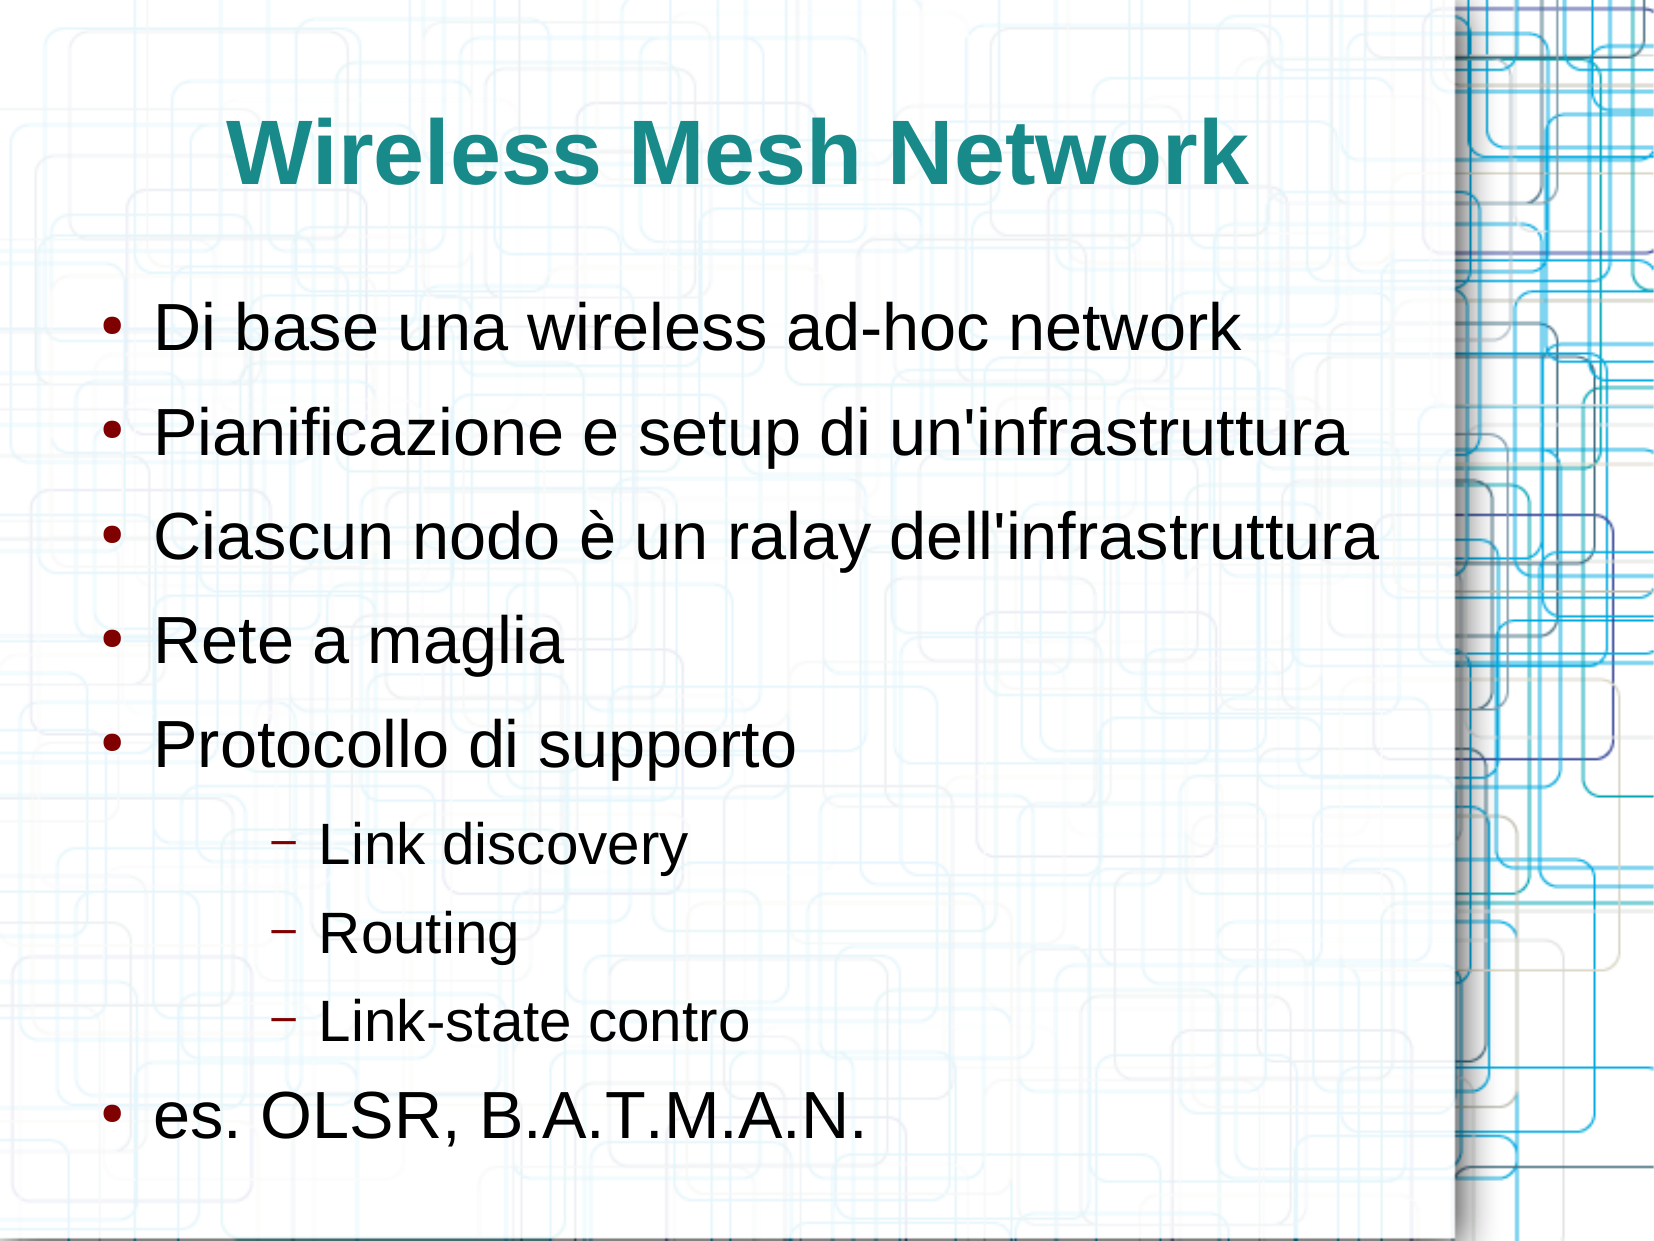

# Wireless Mesh Network
Di base una wireless ad-hoc network
Pianificazione e setup di un'infrastruttura
Ciascun nodo è un ralay dell'infrastruttura
Rete a maglia
Protocollo di supporto
Link discovery
Routing
Link-state contro
es. OLSR, B.A.T.M.A.N.